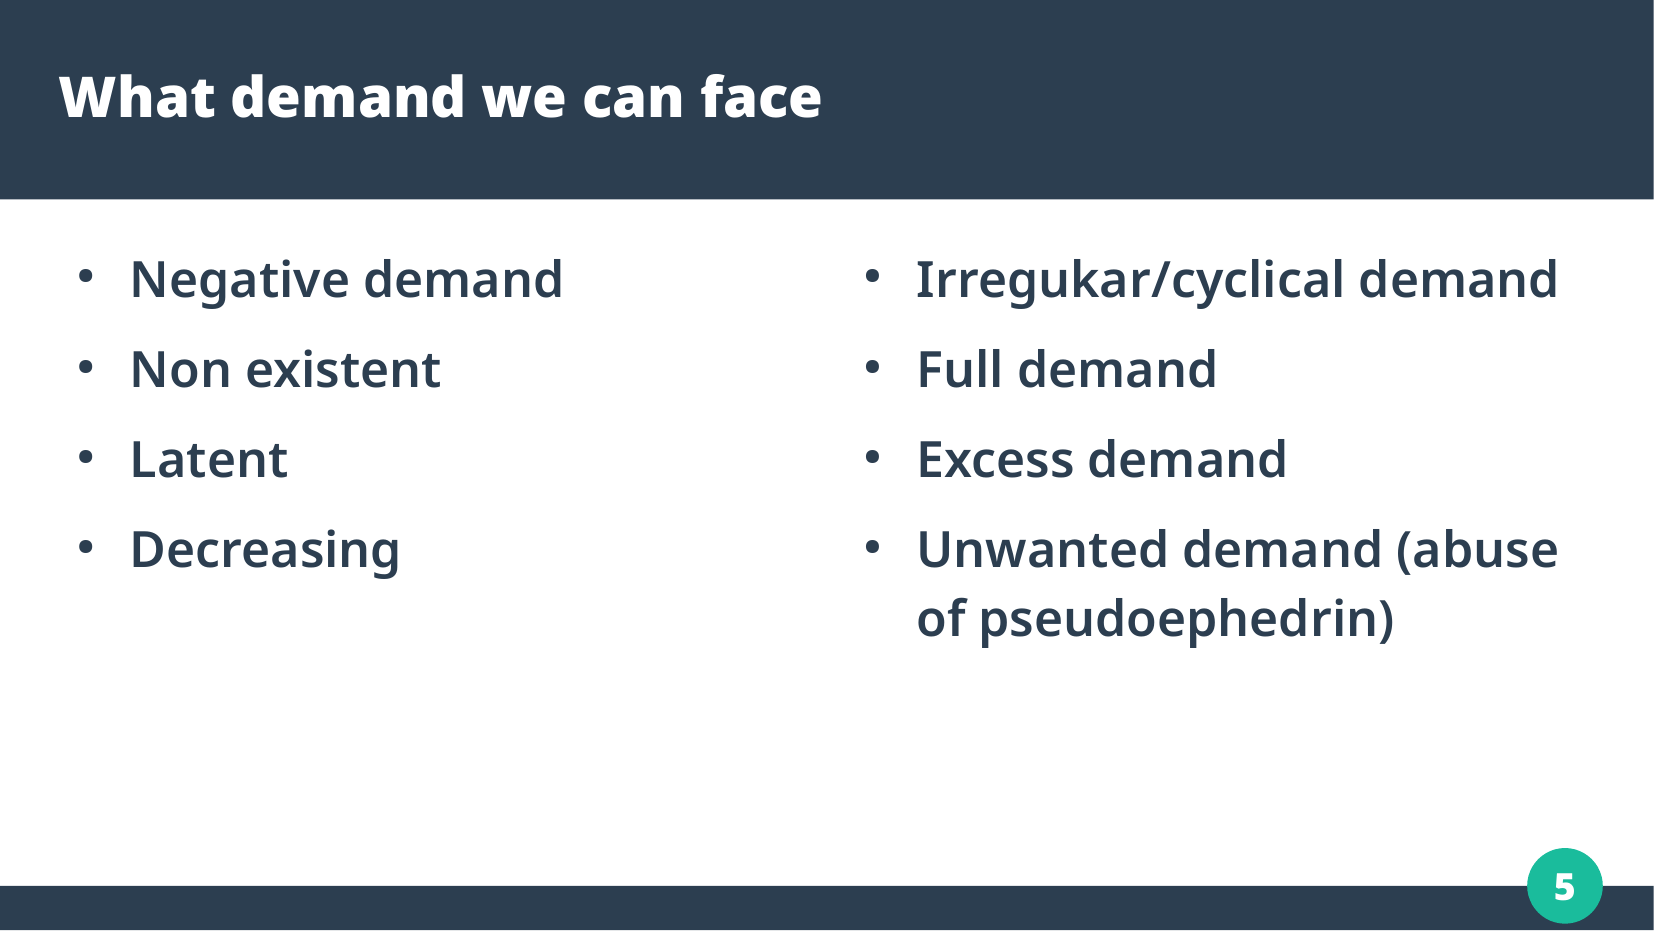

# What demand we can face
Negative demand
Non existent
Latent
Decreasing
Irregukar/cyclical demand
Full demand
Excess demand
Unwanted demand (abuse of pseudoephedrin)